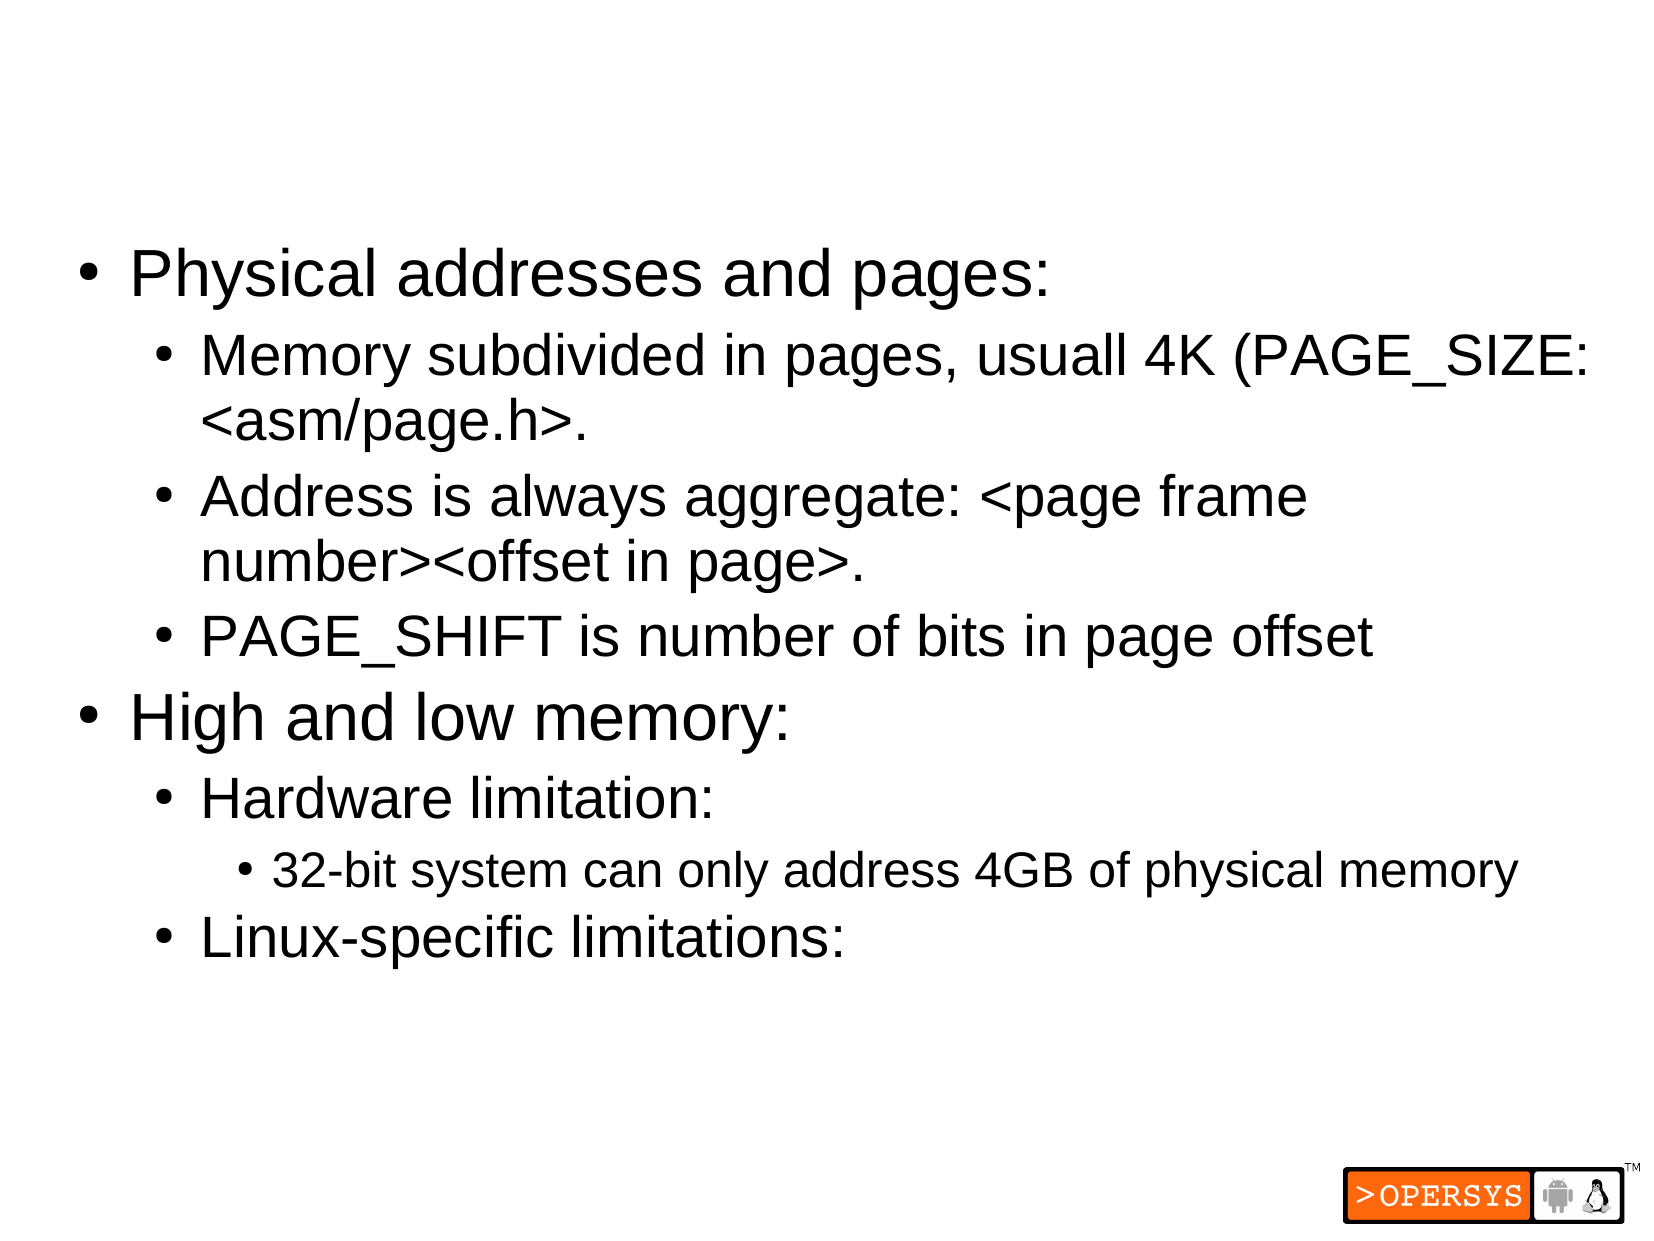

# Physical addresses and pages:
Memory subdivided in pages, usuall 4K (PAGE_SIZE: <asm/page.h>.
Address is always aggregate: <page frame number><offset in page>.
PAGE_SHIFT is number of bits in page offset
High and low memory:
Hardware limitation:
32-bit system can only address 4GB of physical memory
Linux-specific limitations: